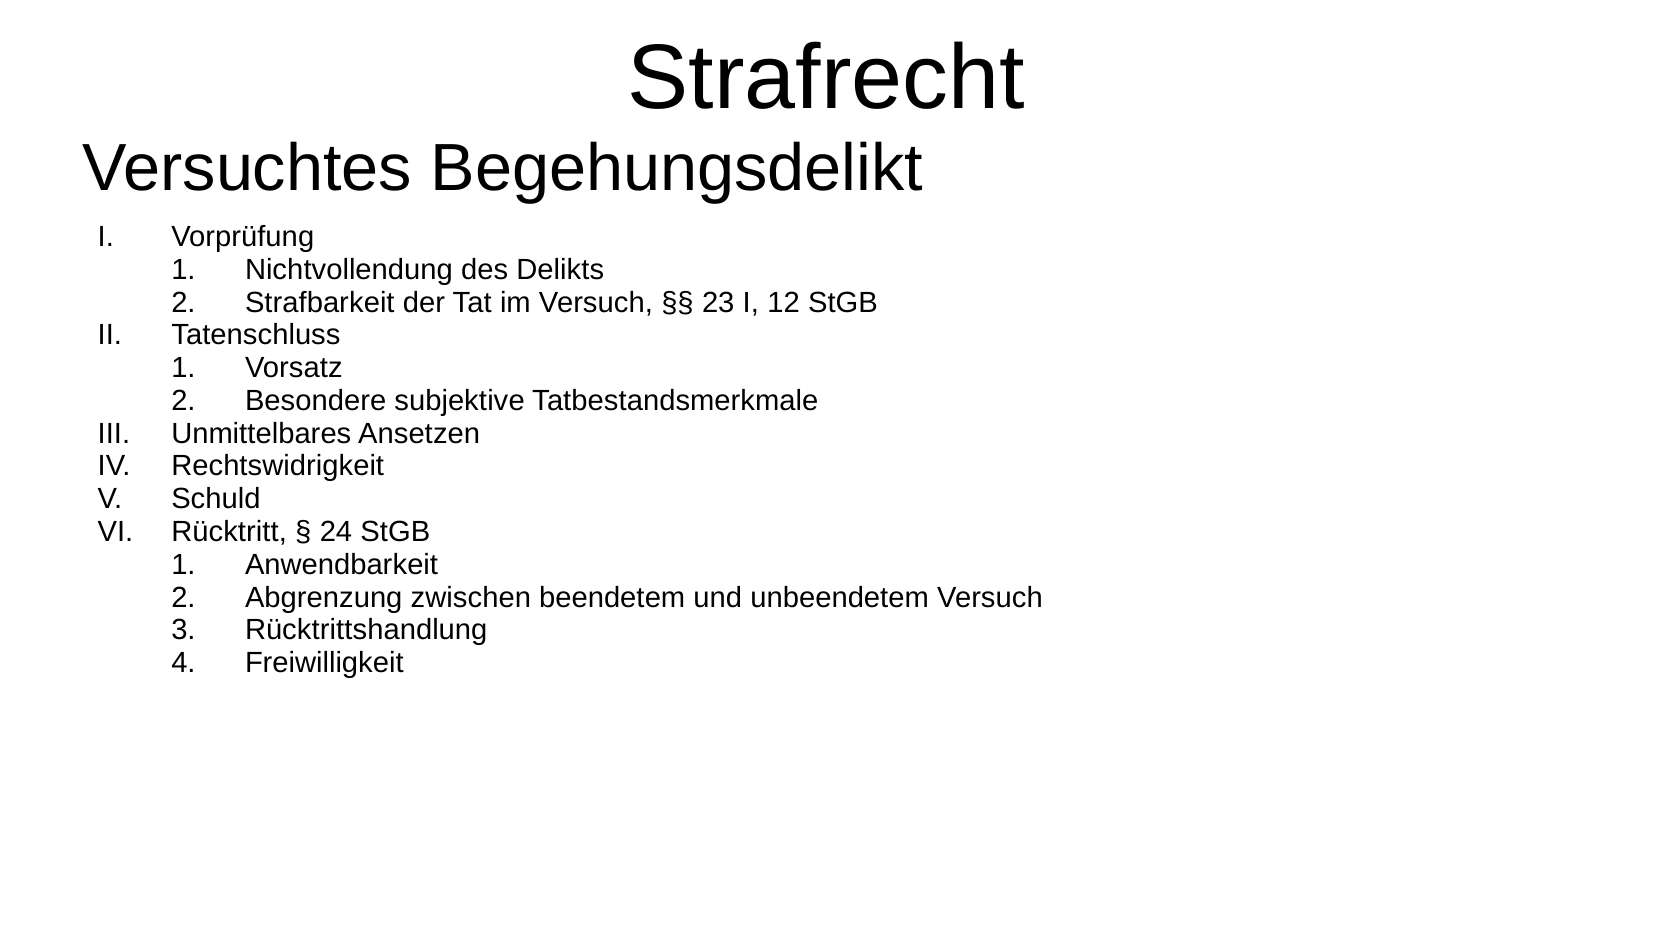

# Strafrecht
Versuchtes Begehungsdelikt
I.	Vorprüfung
	1.	Nichtvollendung des Delikts
	2.	Strafbarkeit der Tat im Versuch, §§ 23 I, 12 StGB
II.	Tatenschluss
	1.	Vorsatz
	2.	Besondere subjektive Tatbestandsmerkmale
III.	Unmittelbares Ansetzen
IV.	Rechtswidrigkeit
V.	Schuld
VI.	Rücktritt, § 24 StGB
	1.	Anwendbarkeit
	2.	Abgrenzung zwischen beendetem und unbeendetem Versuch
	3.	Rücktrittshandlung
	4.	Freiwilligkeit